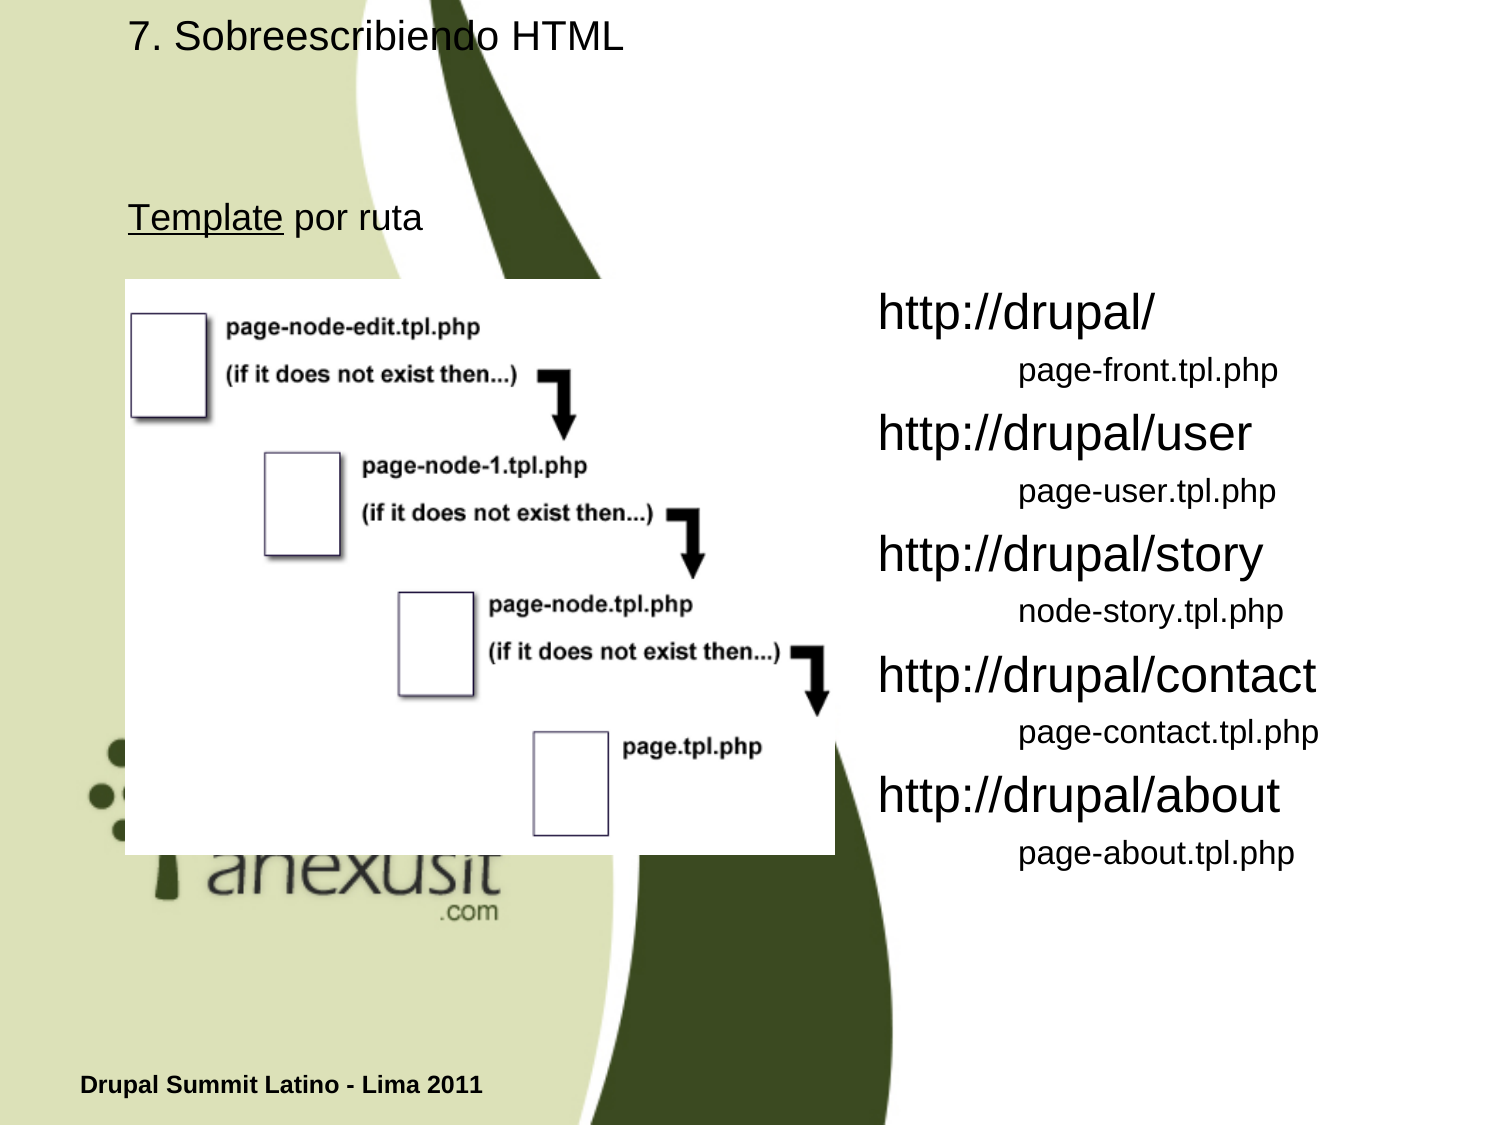

7. Sobreescribiendo HTML
Template por ruta
http://drupal/
page-front.tpl.php
http://drupal/user
page-user.tpl.php
http://drupal/story
node-story.tpl.php
http://drupal/contact
page-contact.tpl.php
http://drupal/about
page-about.tpl.php
Drupal Summit Latino - Lima 2011